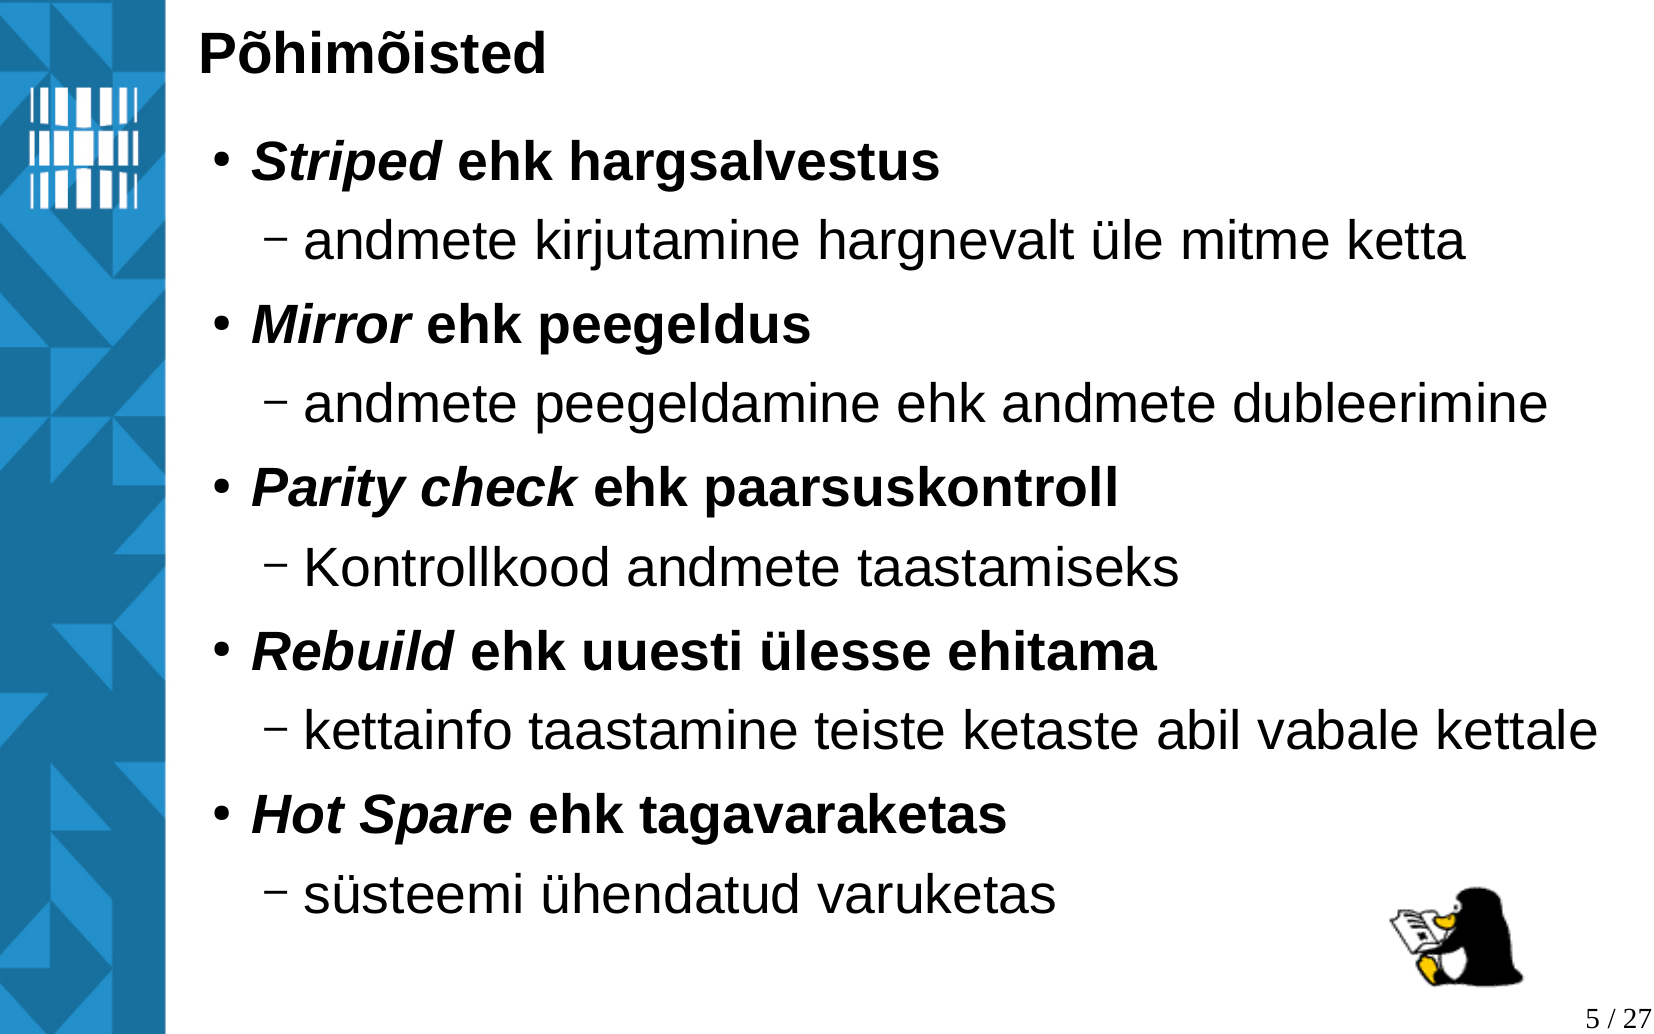

# Põhimõisted
Striped ehk hargsalvestus
andmete kirjutamine hargnevalt üle mitme ketta
Mirror ehk peegeldus
andmete peegeldamine ehk andmete dubleerimine
Parity check ehk paarsuskontroll
Kontrollkood andmete taastamiseks
Rebuild ehk uuesti ülesse ehitama
kettainfo taastamine teiste ketaste abil vabale kettale
Hot Spare ehk tagavaraketas
süsteemi ühendatud varuketas